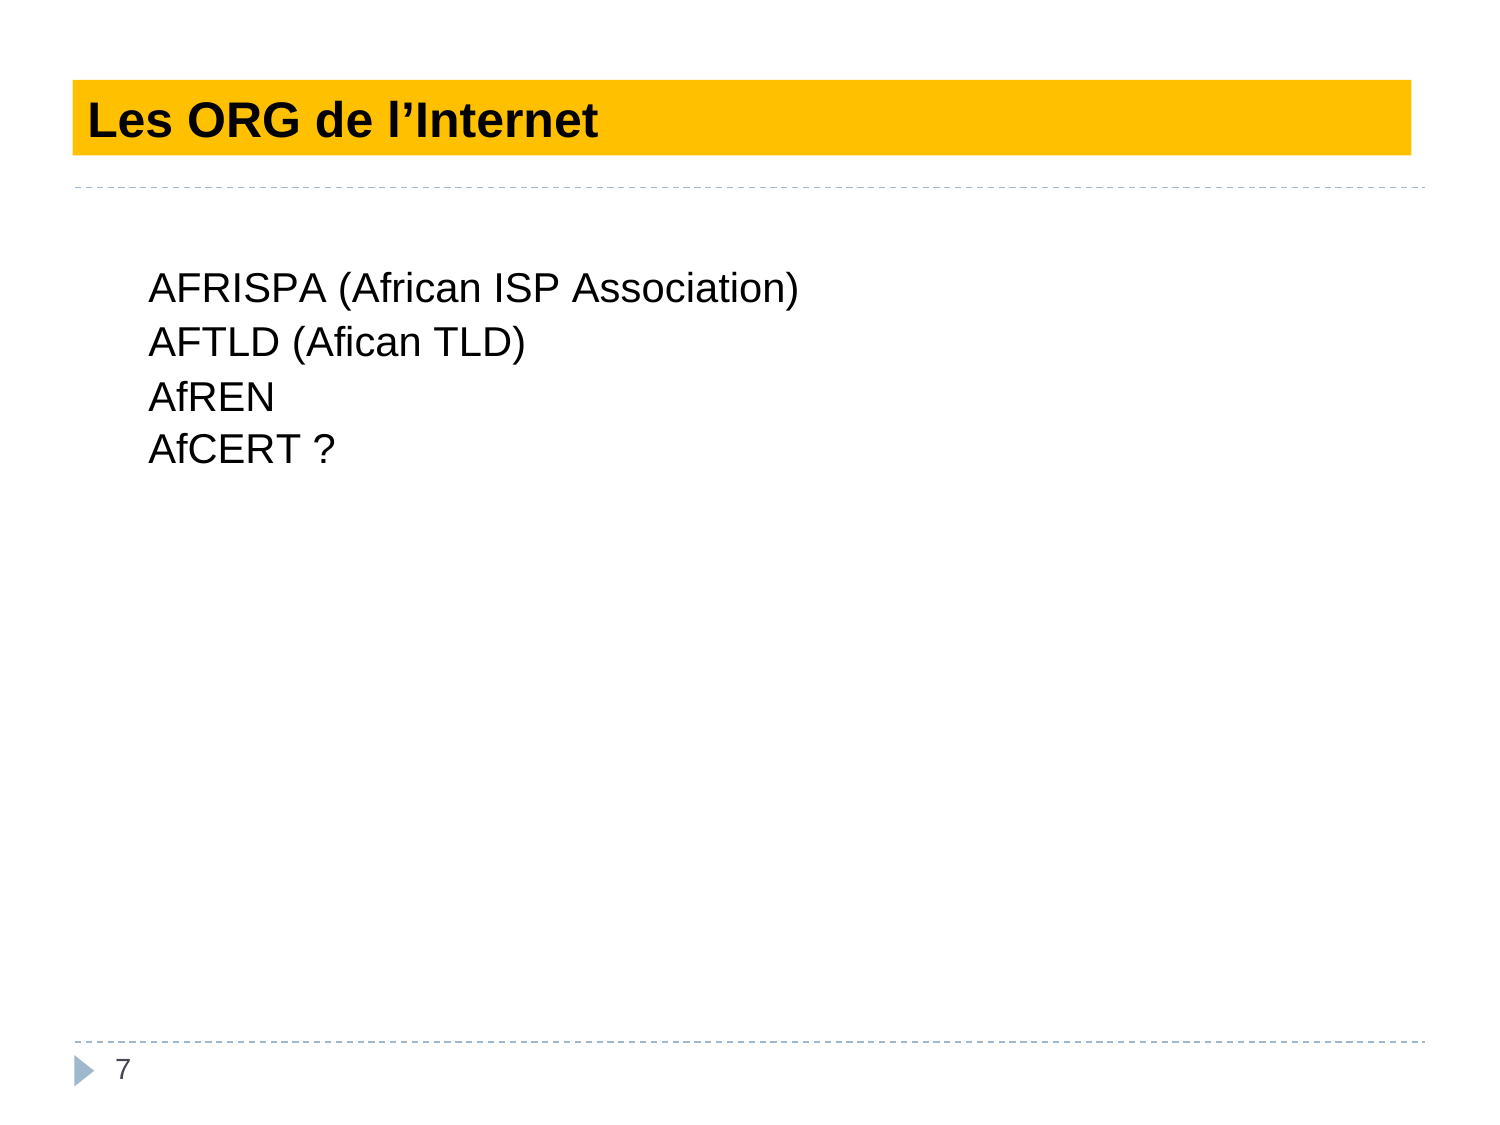

Les ORG de l’Internet
# AFRISPA (African ISP Association)
	AFTLD (Afican TLD)
	AfREN
 	AfCERT ?
6